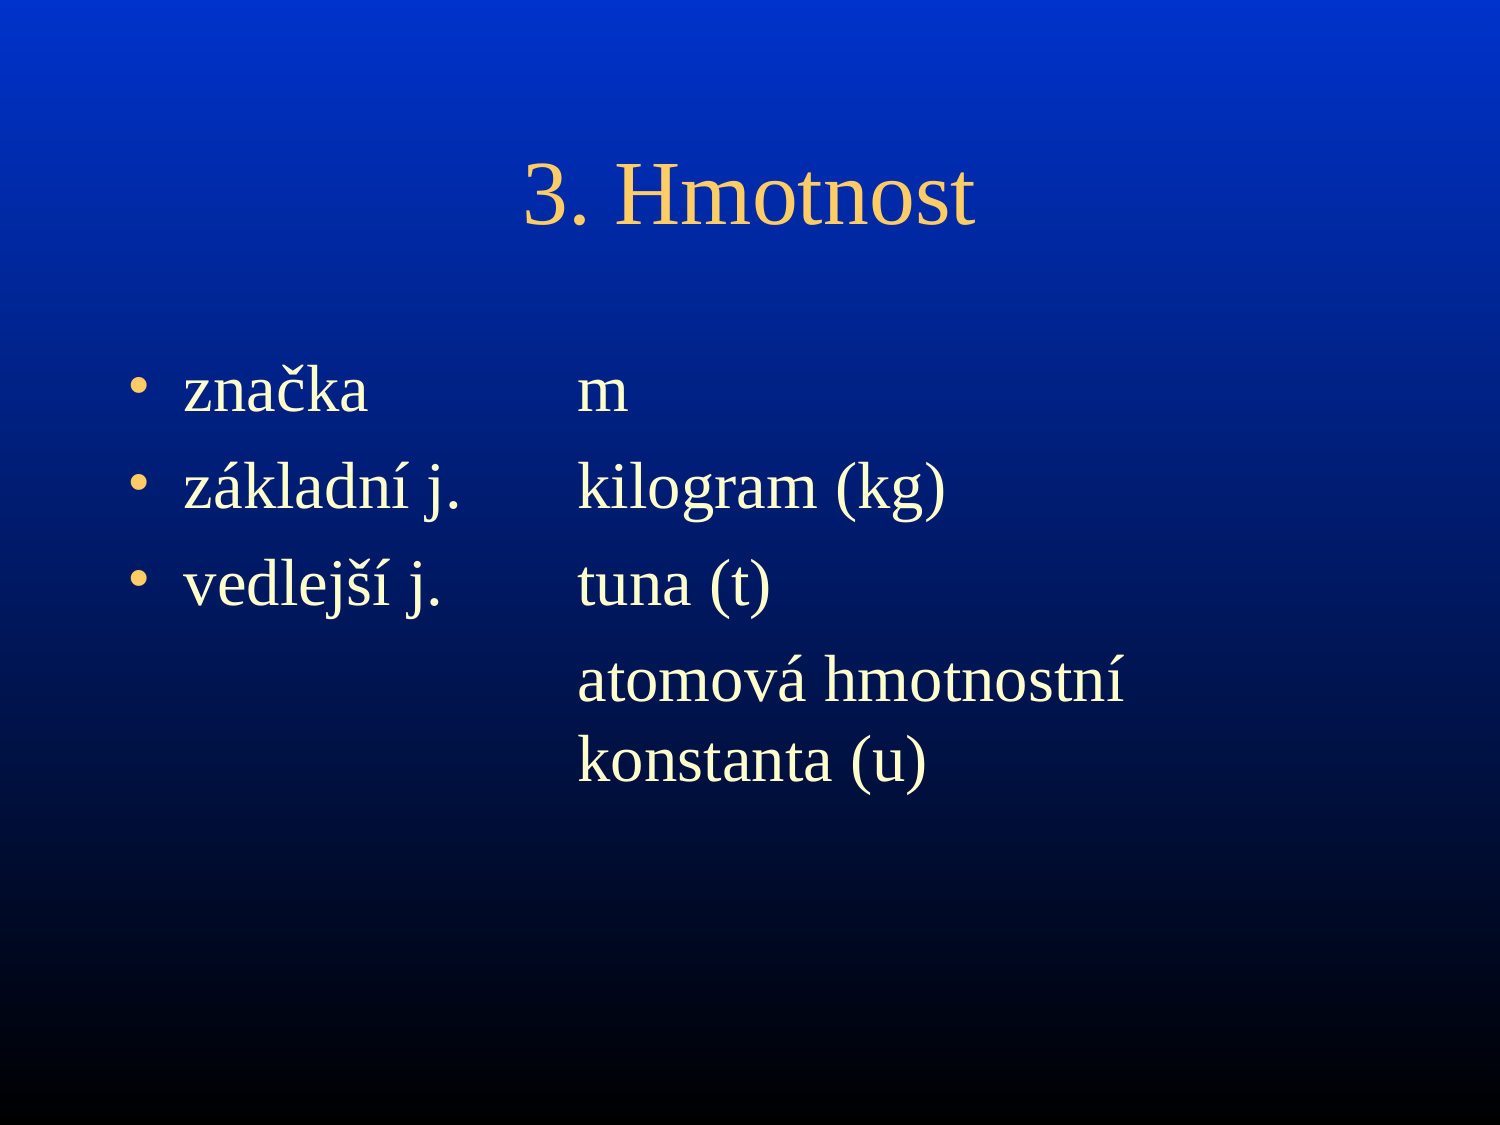

# 3. Hmotnost
značka 		m
základní j.	kilogram (kg)
vedlejší j.	tuna (t)
				atomová hmotnostní 					konstanta (u)
21